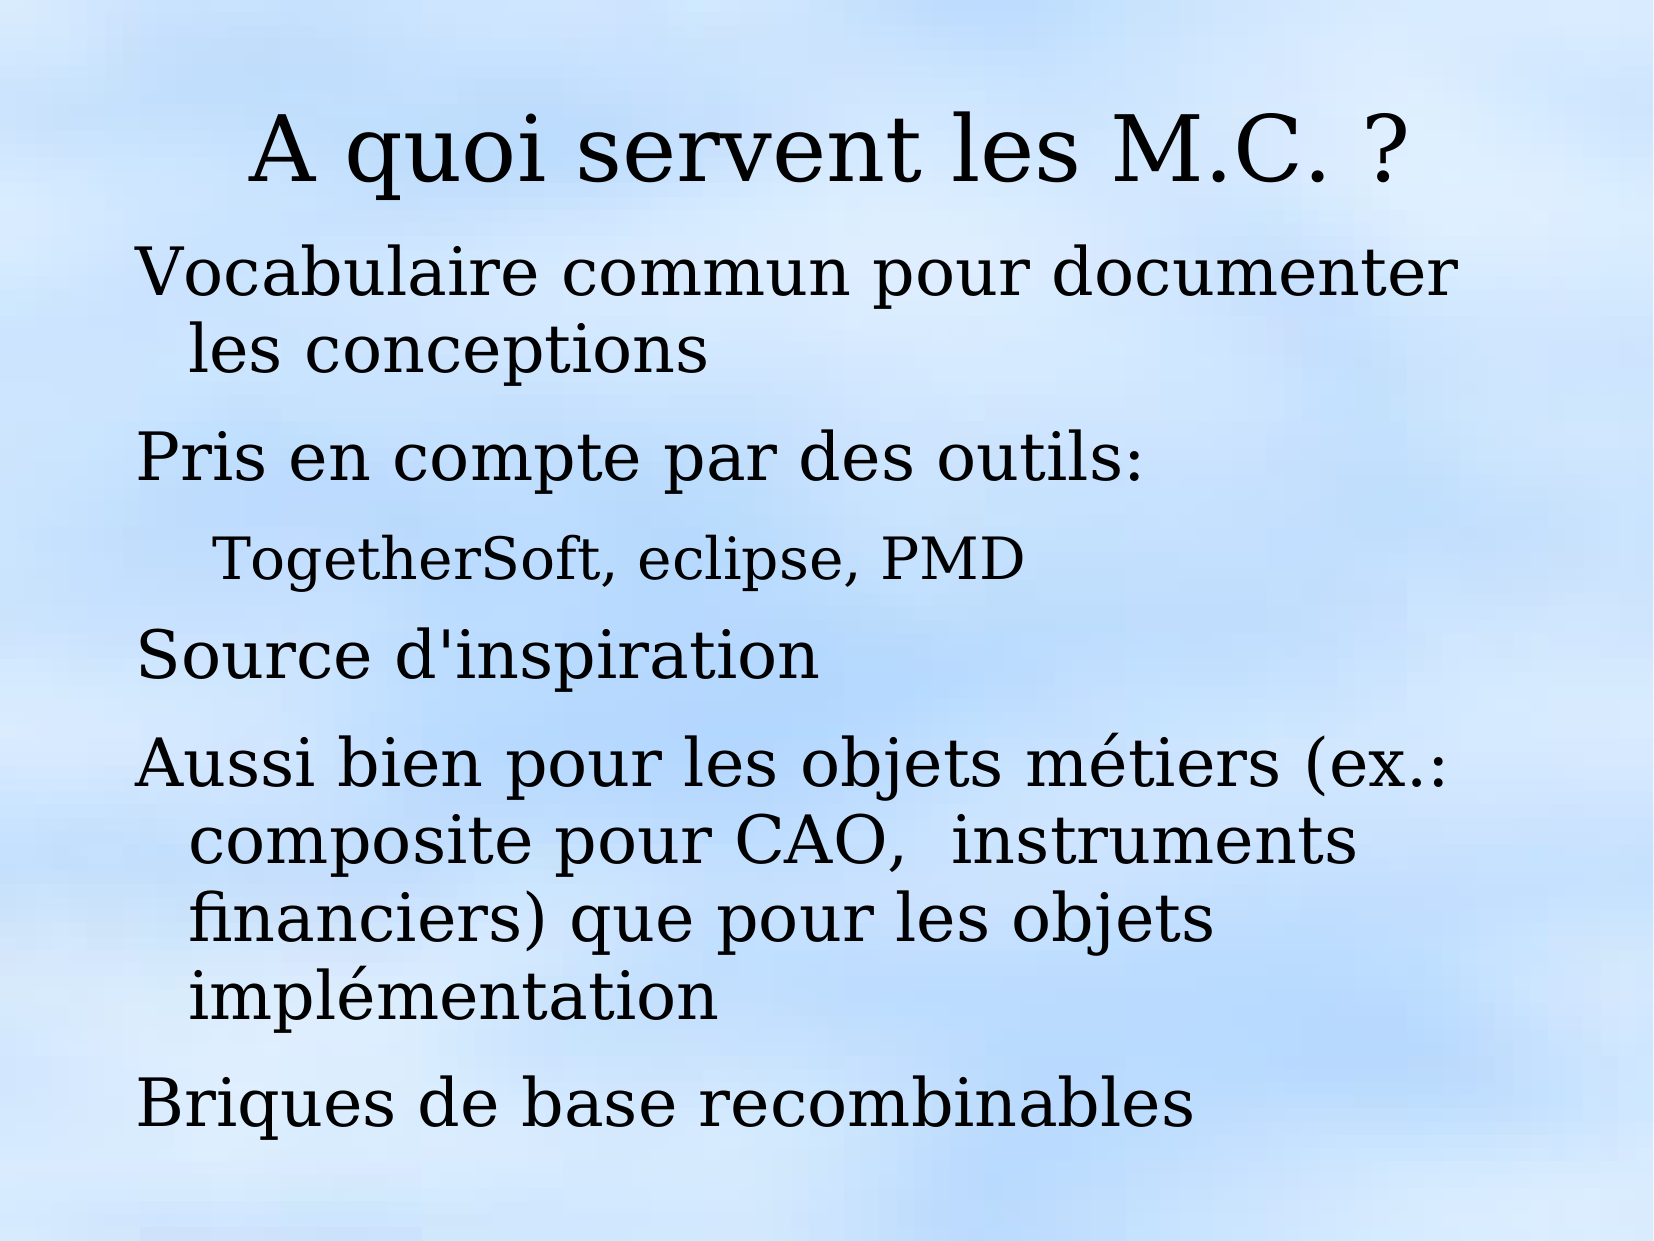

# A quoi servent les M.C. ?
Vocabulaire commun pour documenter les conceptions
Pris en compte par des outils:
TogetherSoft, eclipse, PMD
Source d'inspiration
Aussi bien pour les objets métiers (ex.: composite pour CAO, instruments financiers) que pour les objets implémentation
Briques de base recombinables